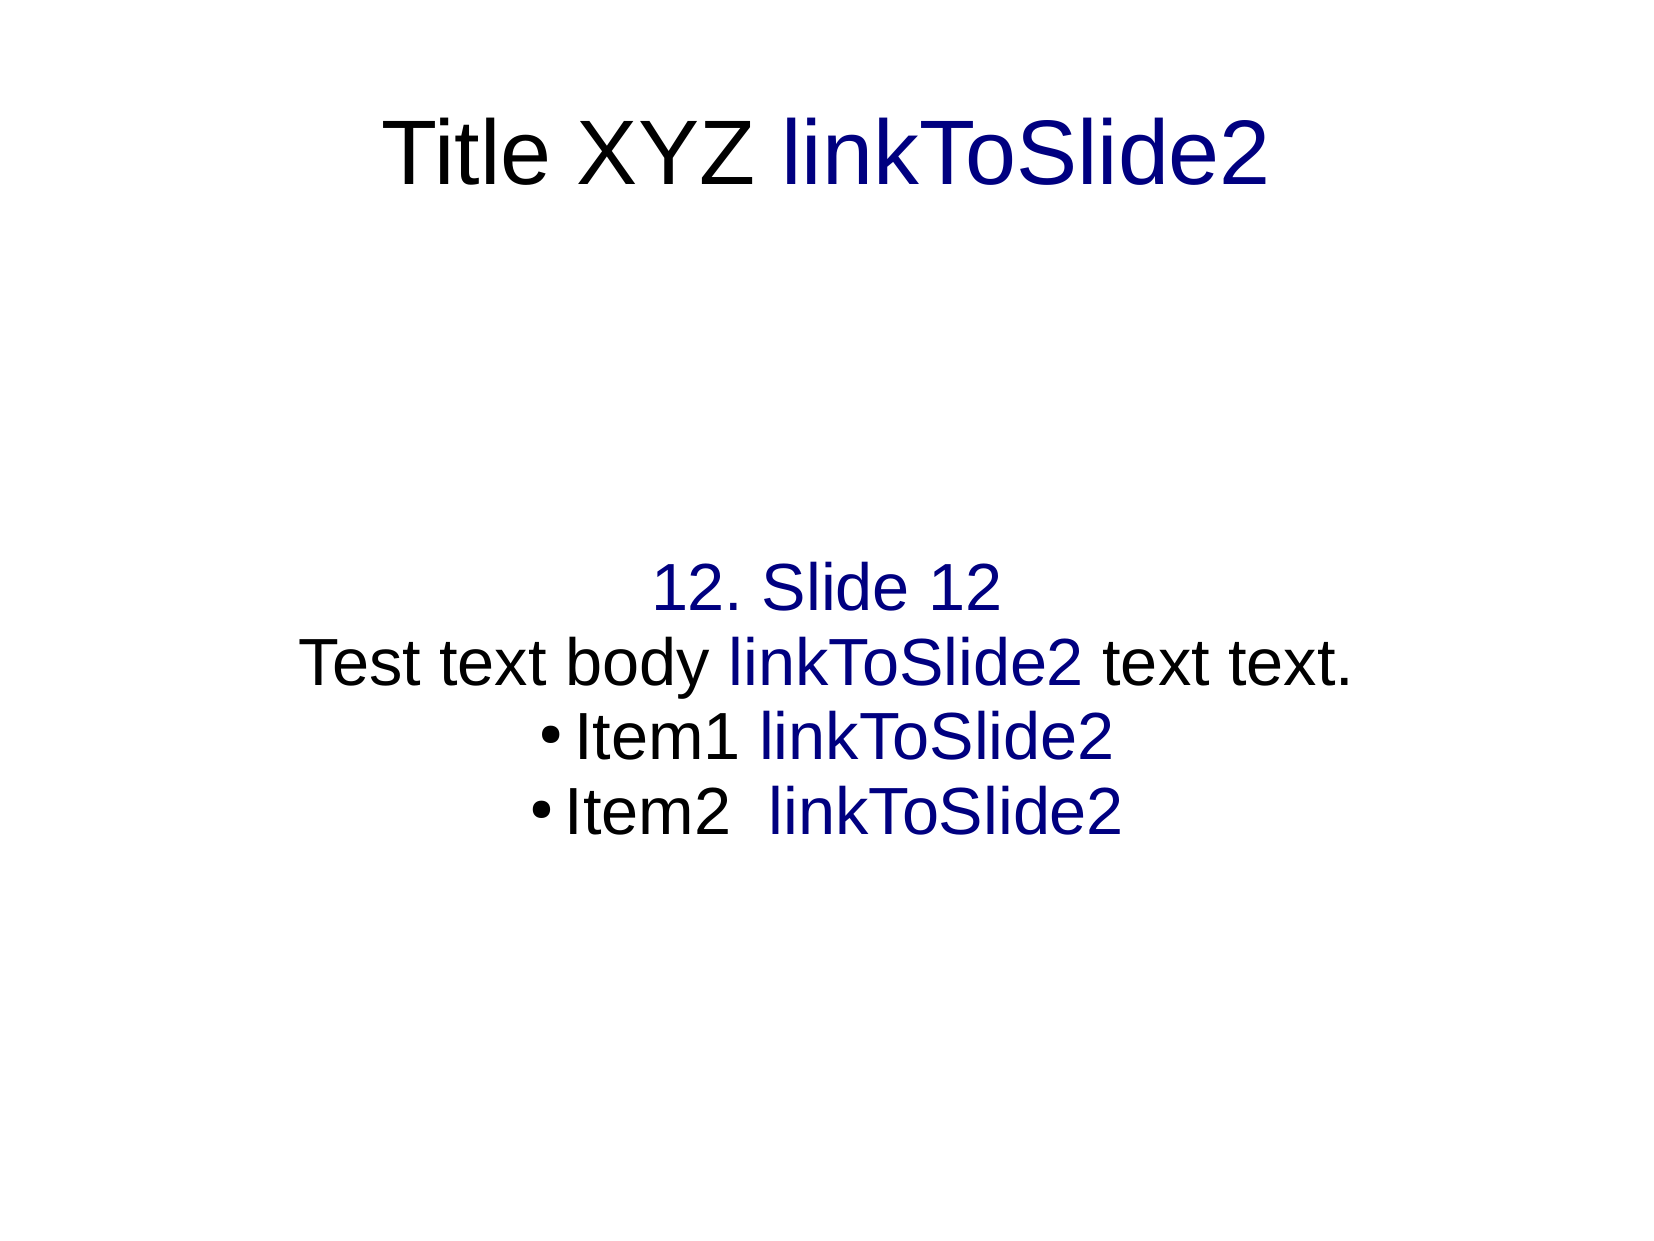

# Title XYZ linkToSlide2
12. Slide 12
Test text body linkToSlide2 text text.
Item1 linkToSlide2
Item2 linkToSlide2